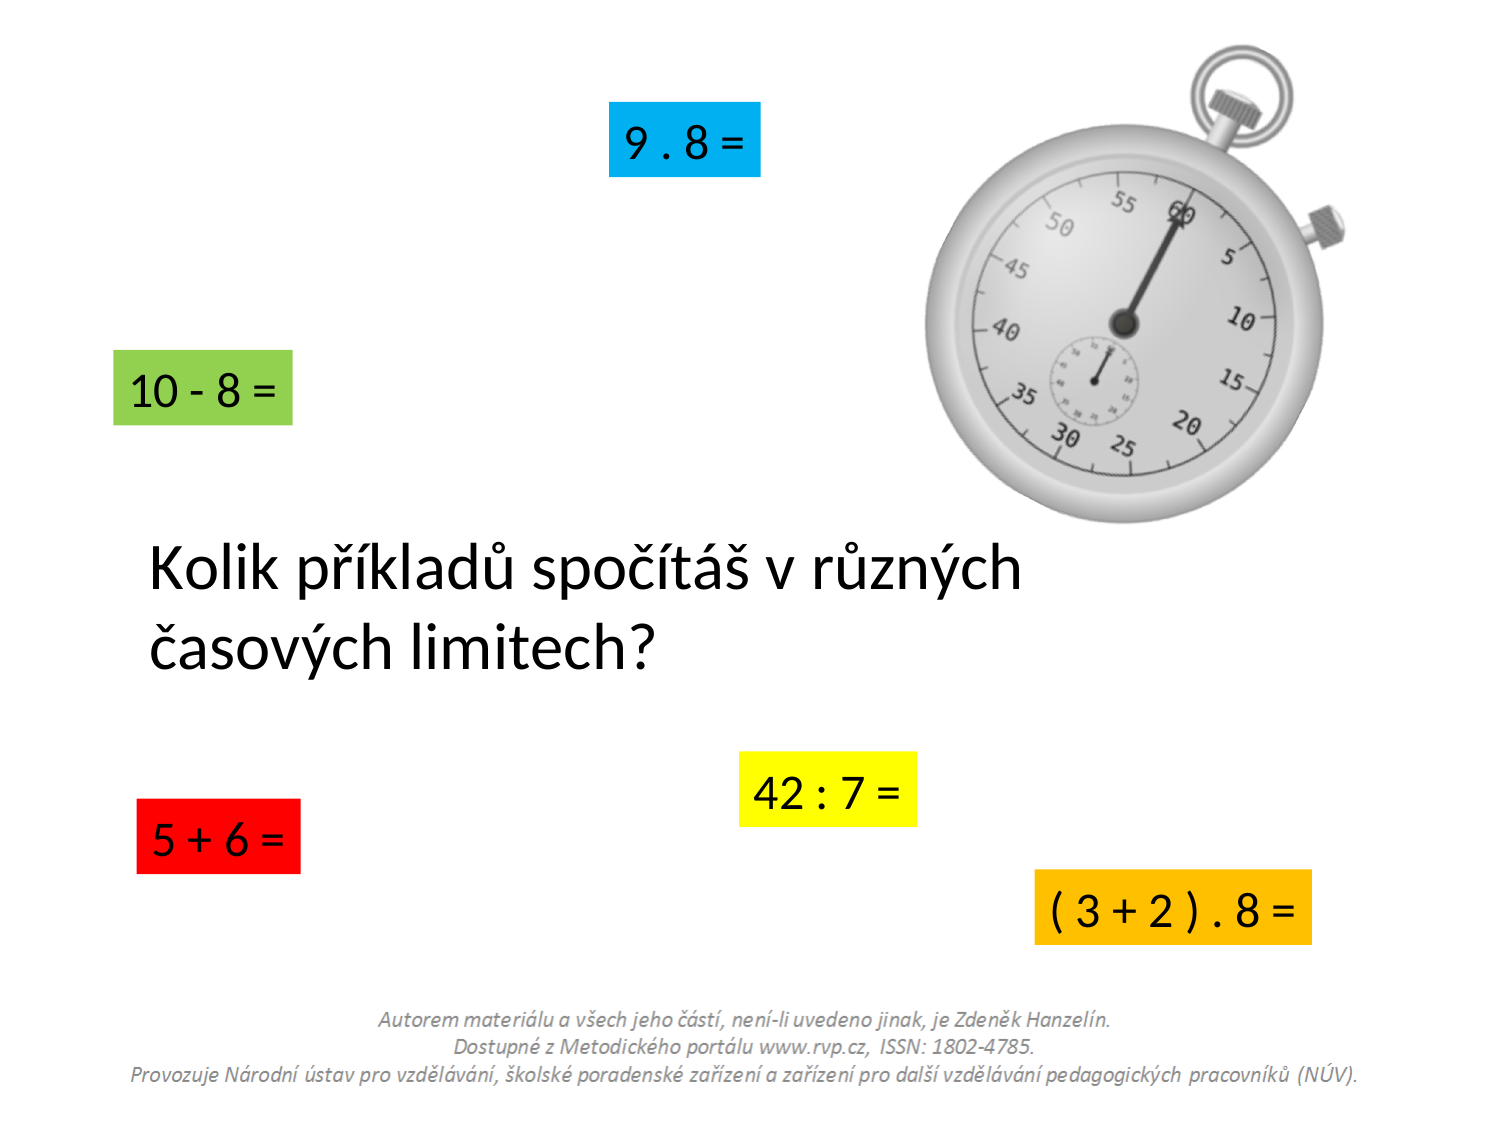

9 . 8 =
10 - 8 =
Kolik příkladů spočítáš v různých
časových limitech?
42 : 7 =
5 + 6 =
( 3 + 2 ) . 8 =